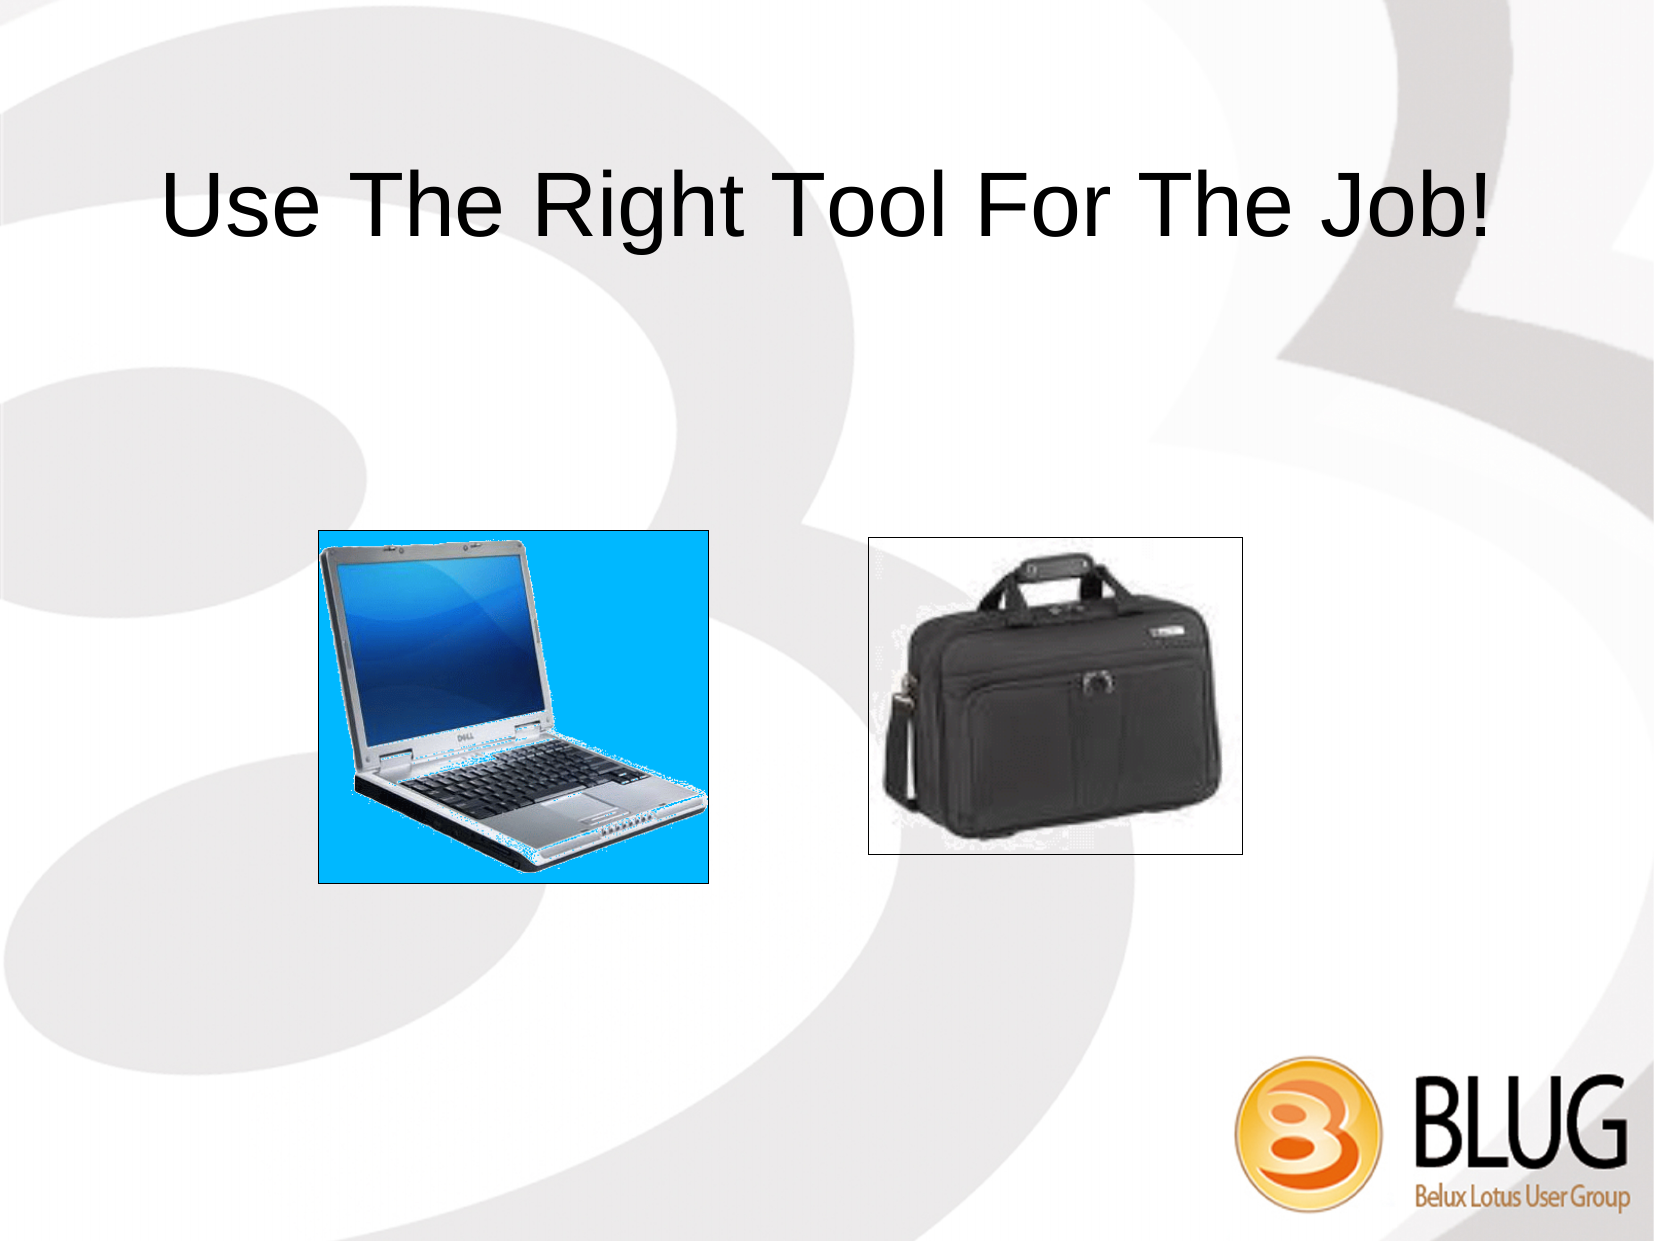

# Use The Right Tool For The Job!